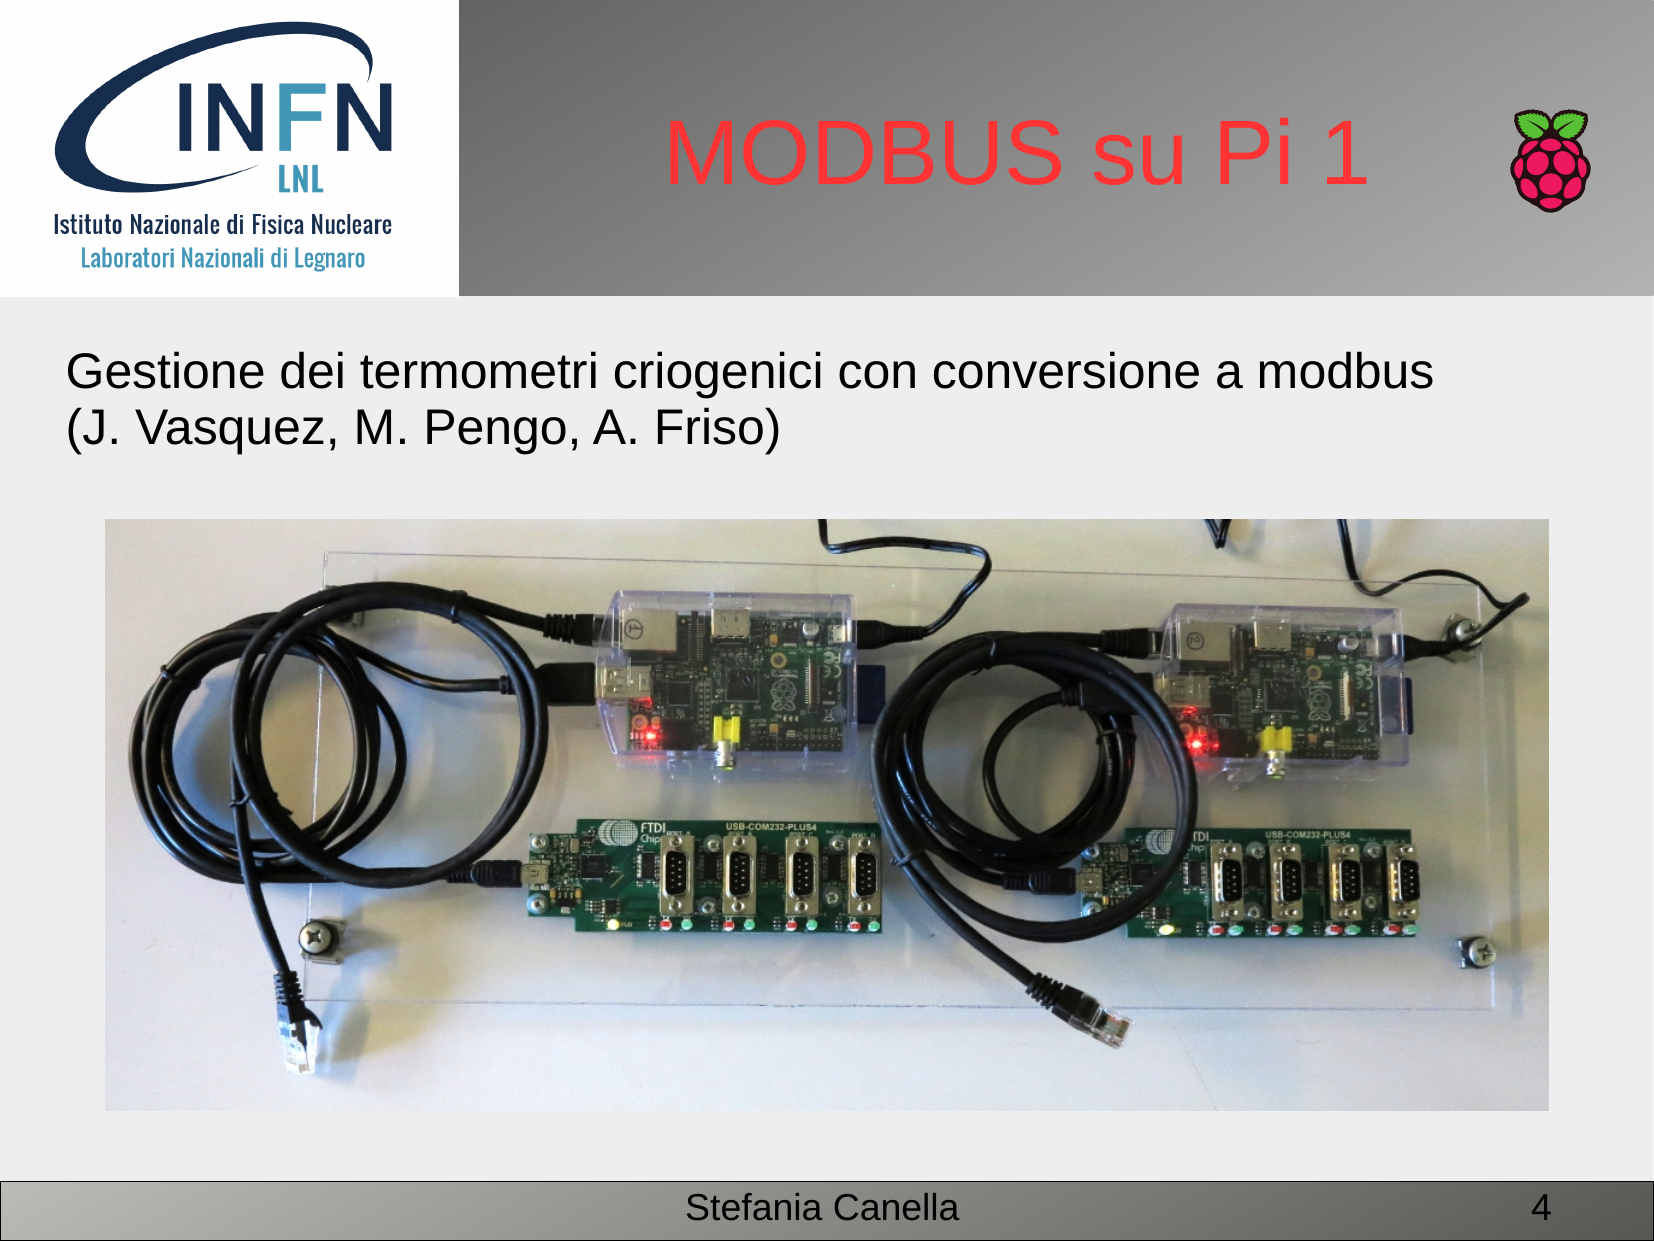

# MODBUS su Pi 1
Gestione dei termometri criogenici con conversione a modbus
(J. Vasquez, M. Pengo, A. Friso)
Stefania Canella